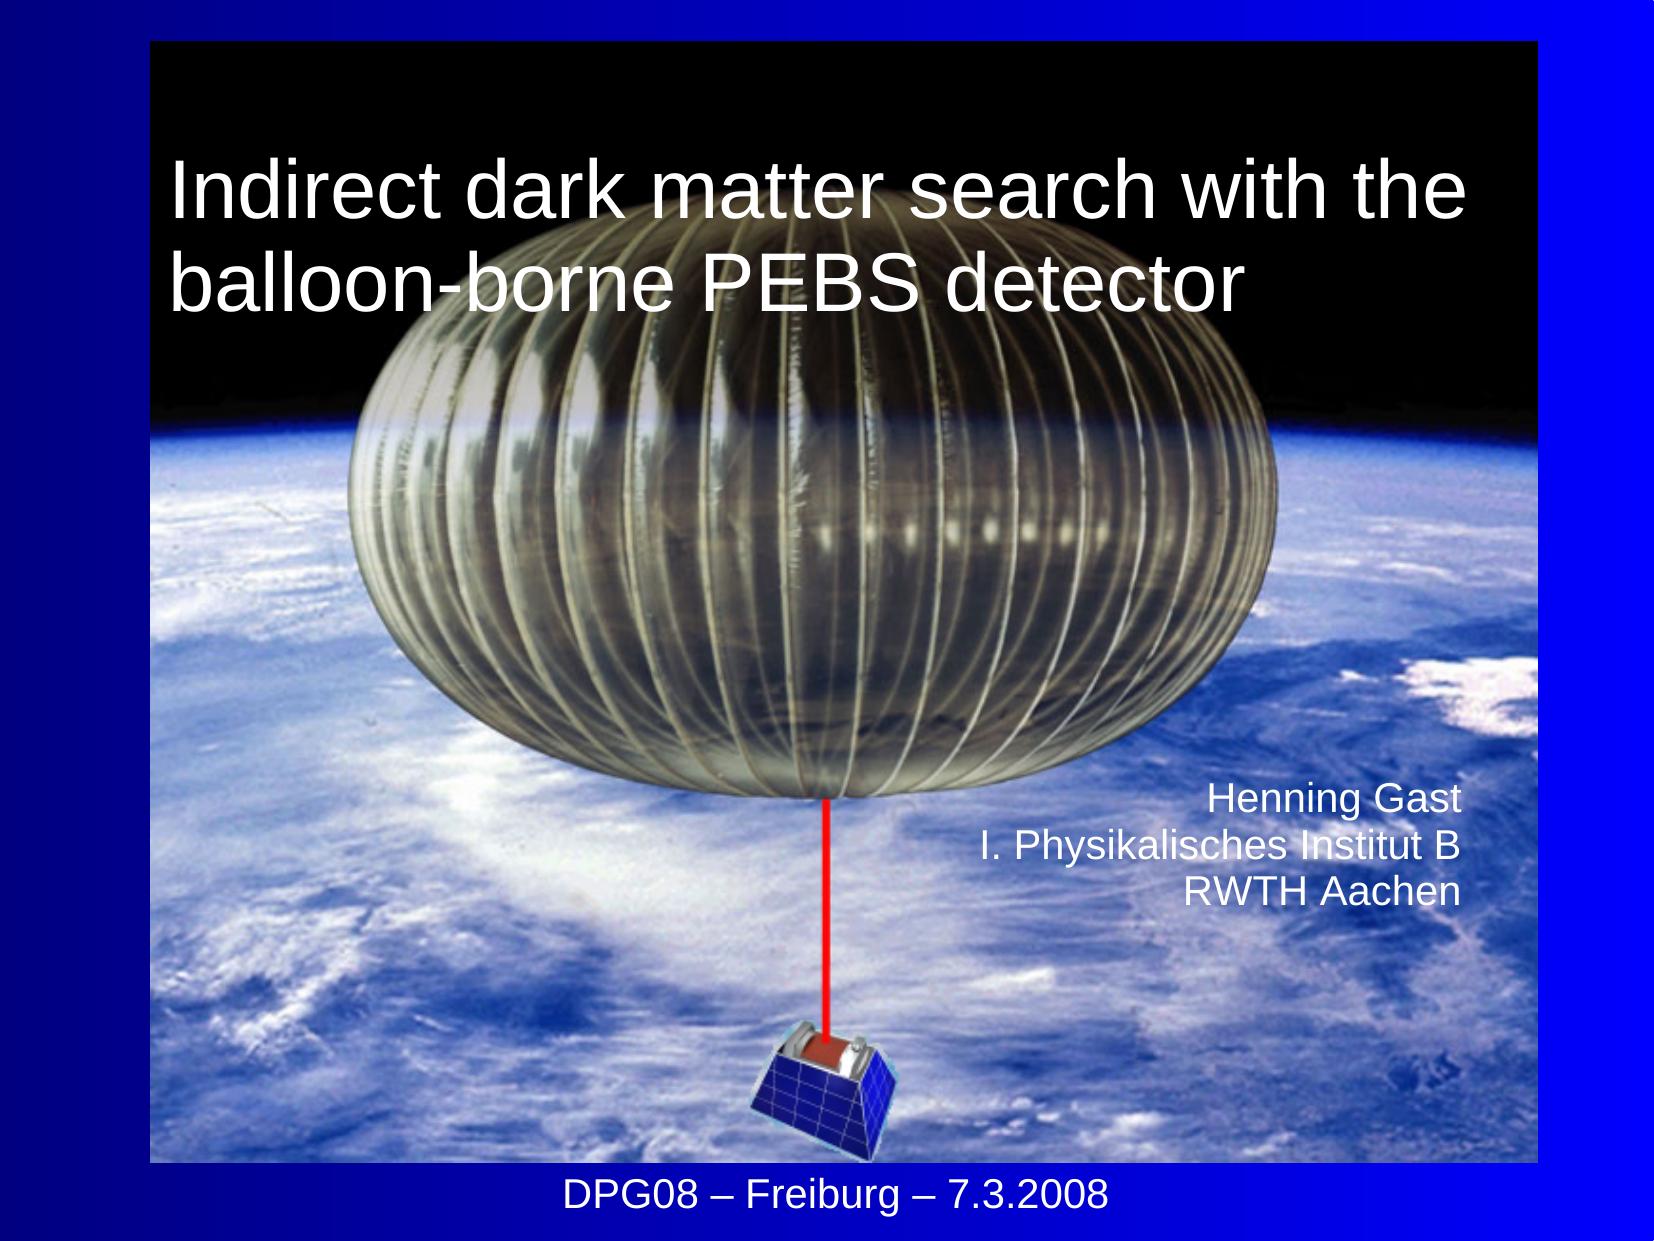

Indirect dark matter search with the balloon-borne PEBS detector
Henning Gast
I. Physikalisches Institut B
RWTH Aachen
DPG08 – Freiburg – 7.3.2008